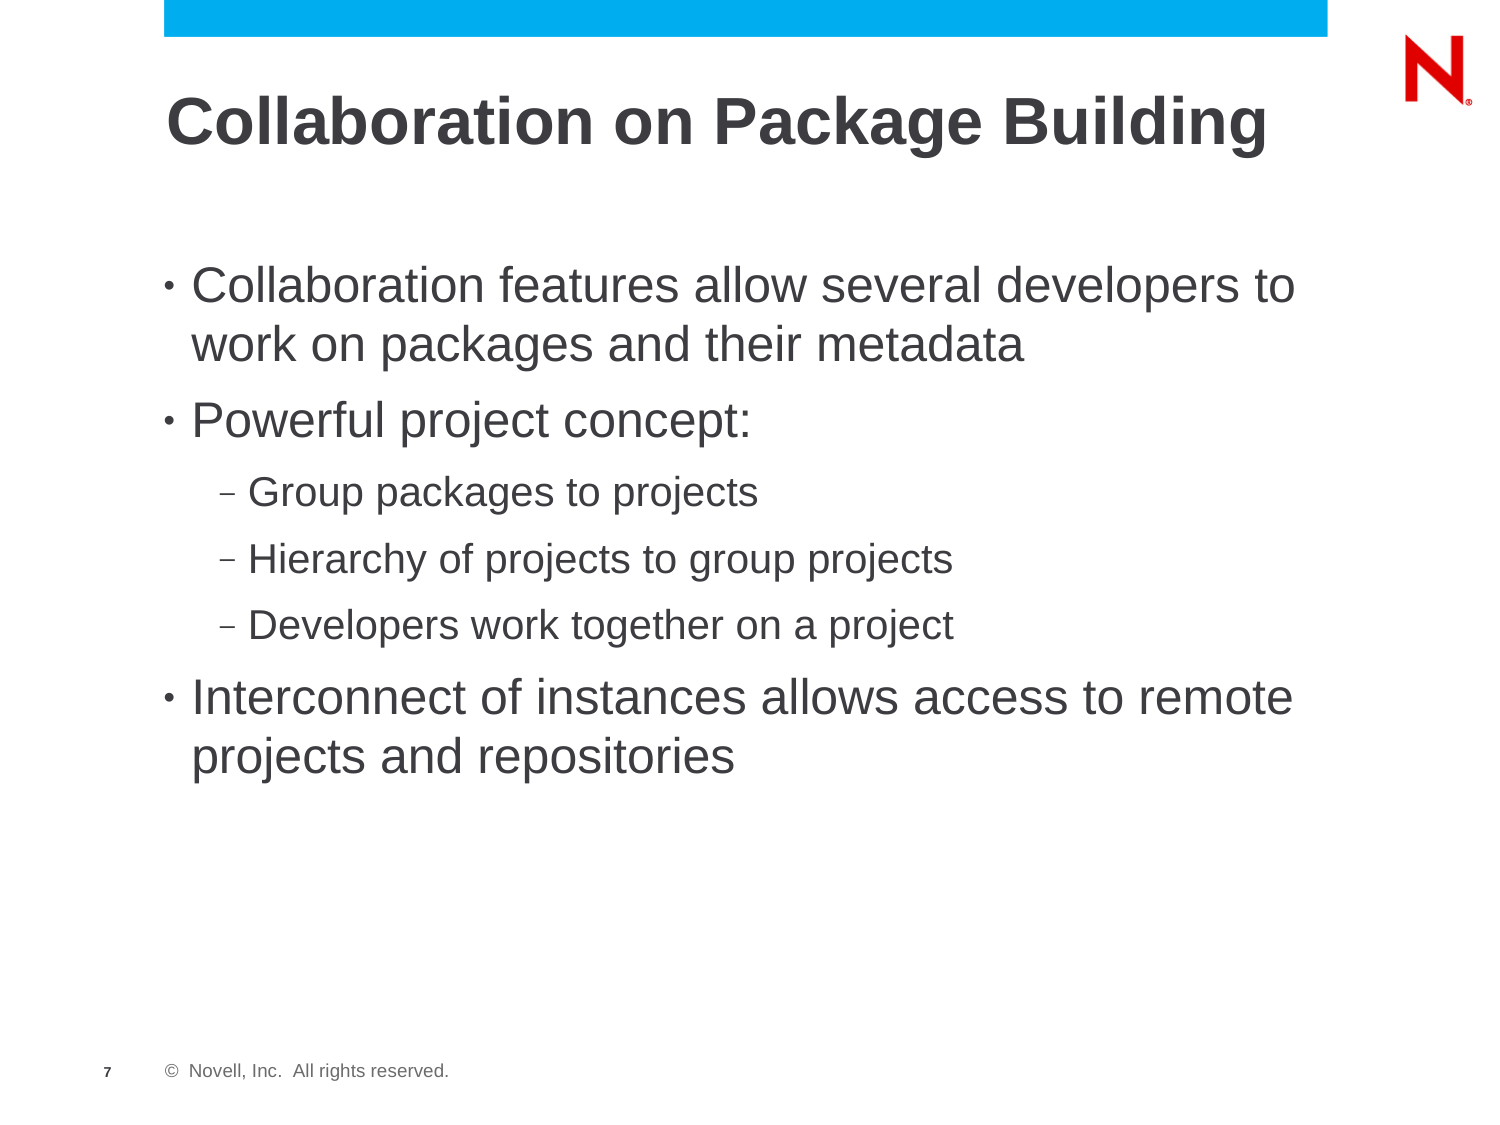

# Collaboration on Package Building
Collaboration features allow several developers to work on packages and their metadata
Powerful project concept:
Group packages to projects
Hierarchy of projects to group projects
Developers work together on a project
Interconnect of instances allows access to remote projects and repositories